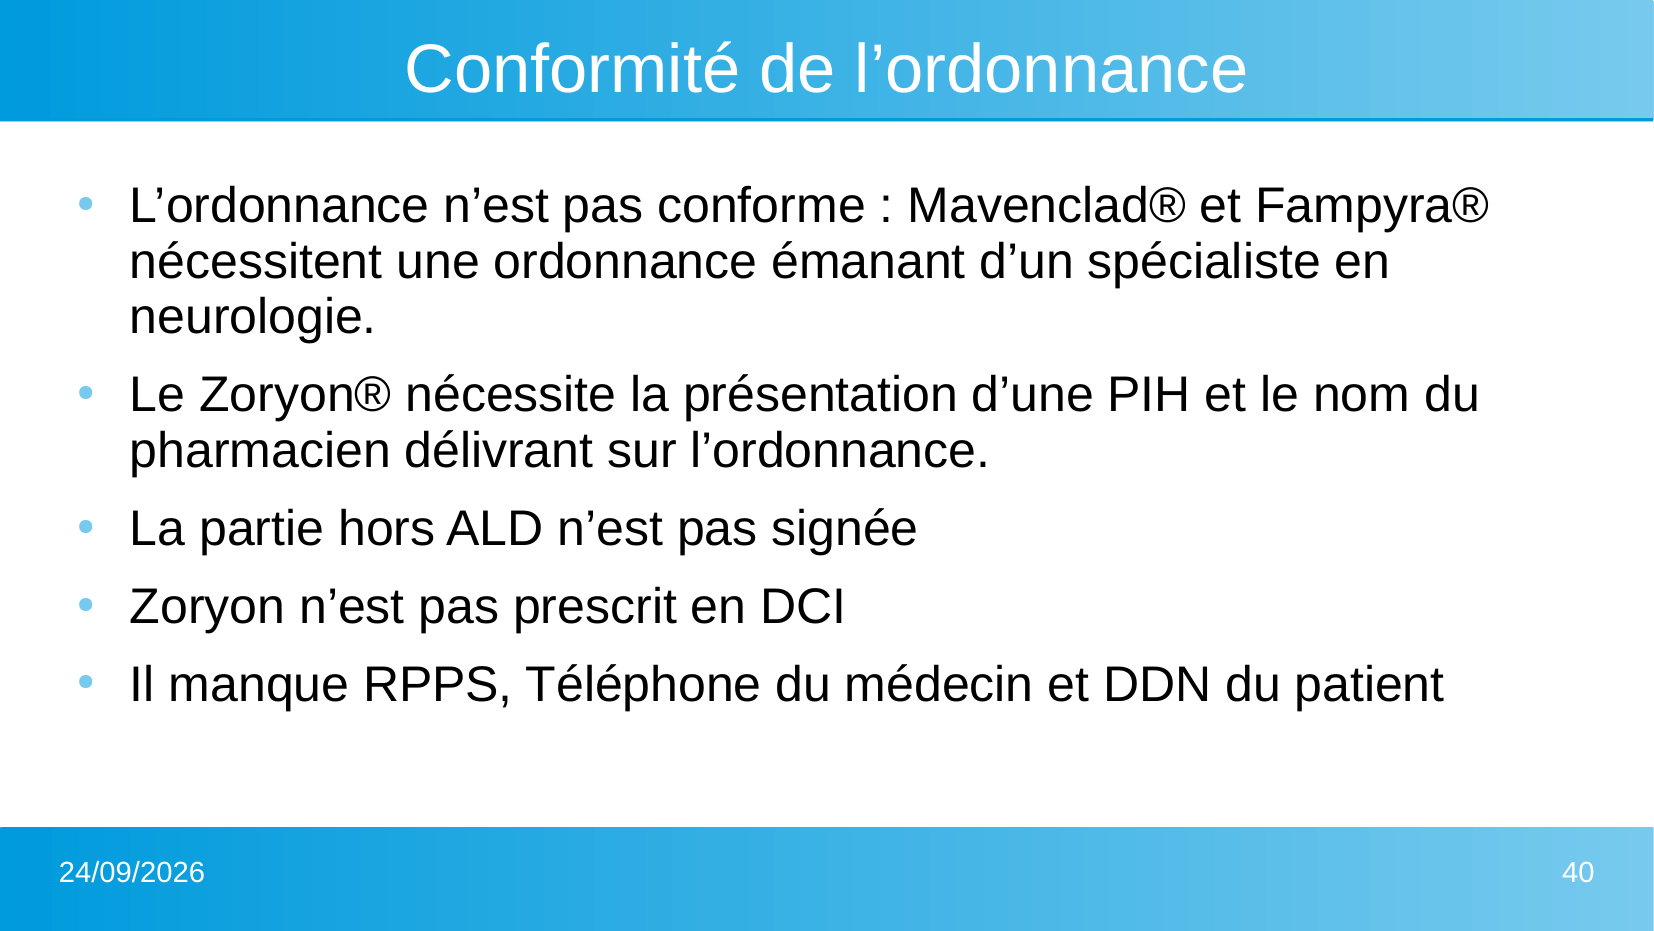

# Conformité de l’ordonnance
L’ordonnance n’est pas conforme : Mavenclad® et Fampyra® nécessitent une ordonnance émanant d’un spécialiste en neurologie.
Le Zoryon® nécessite la présentation d’une PIH et le nom du pharmacien délivrant sur l’ordonnance.
La partie hors ALD n’est pas signée
Zoryon n’est pas prescrit en DCI
Il manque RPPS, Téléphone du médecin et DDN du patient
40